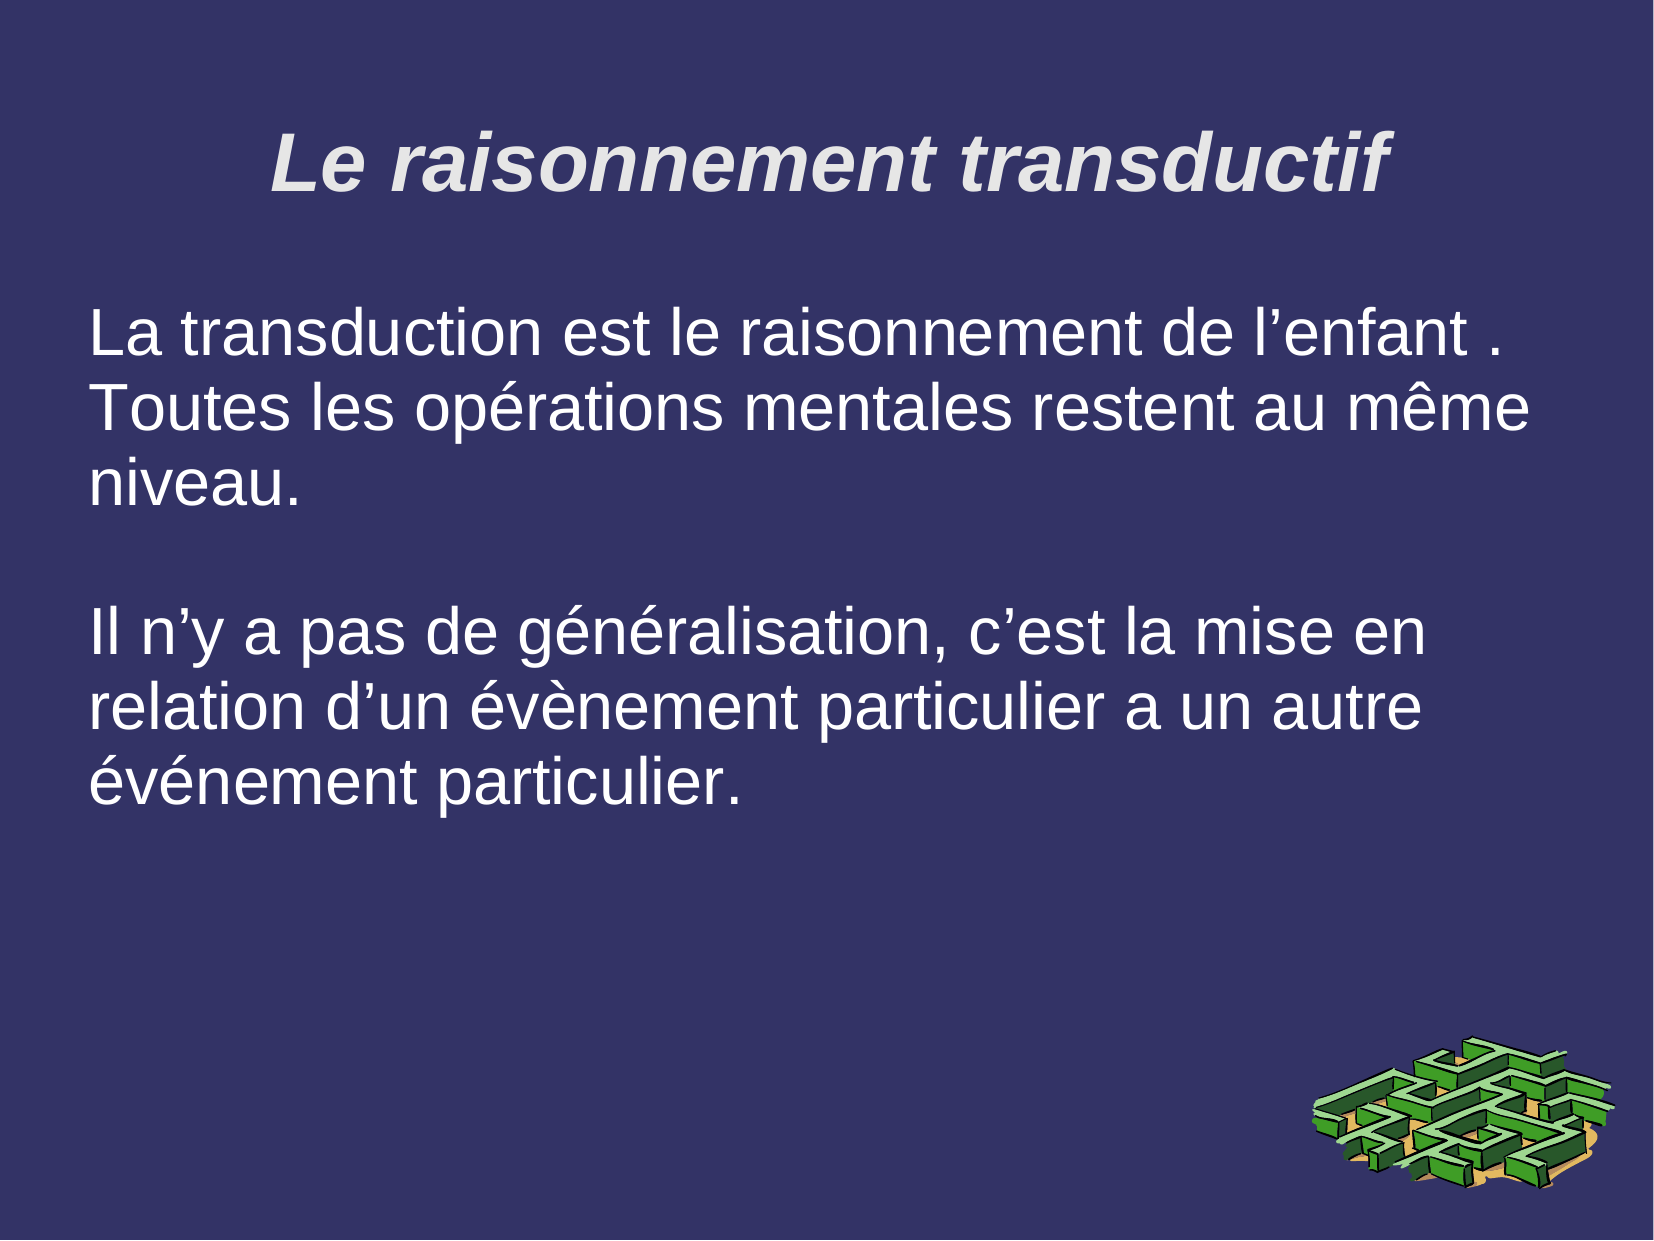

# Le raisonnement transductif
La transduction est le raisonnement de l’enfant . Toutes les opérations mentales restent au même niveau.
Il n’y a pas de généralisation, c’est la mise en
relation d’un évènement particulier a un autre événement particulier.